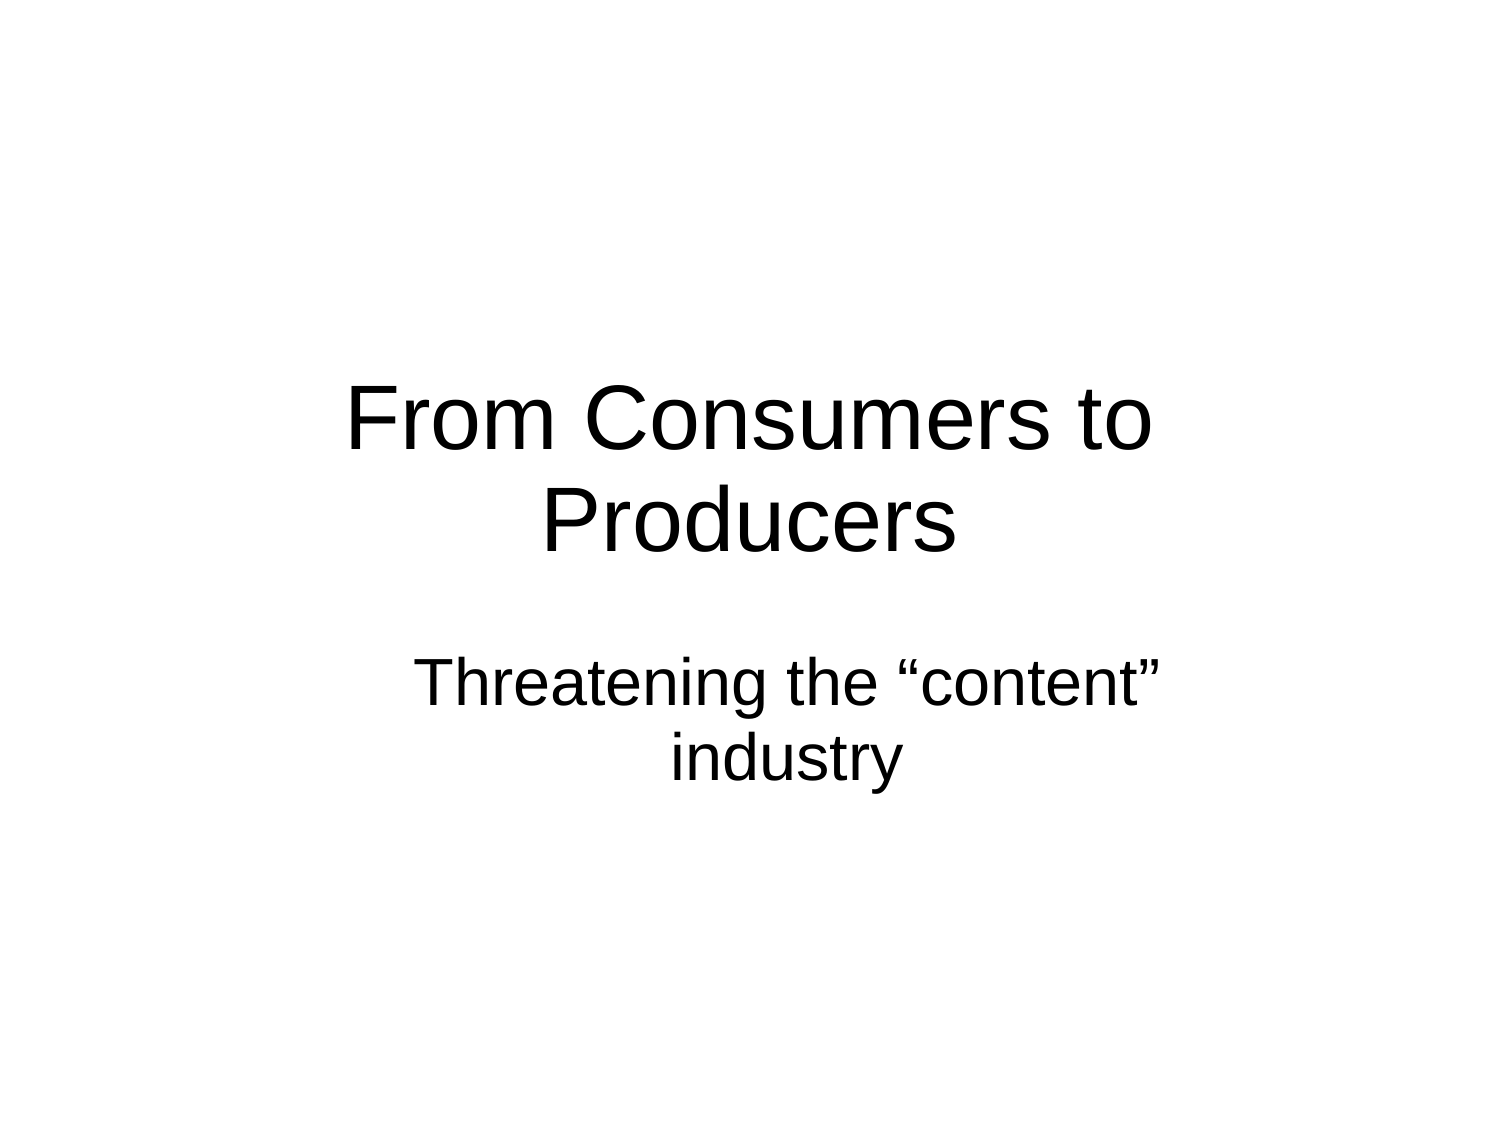

# From Consumers to Producers
Threatening the “content” industry